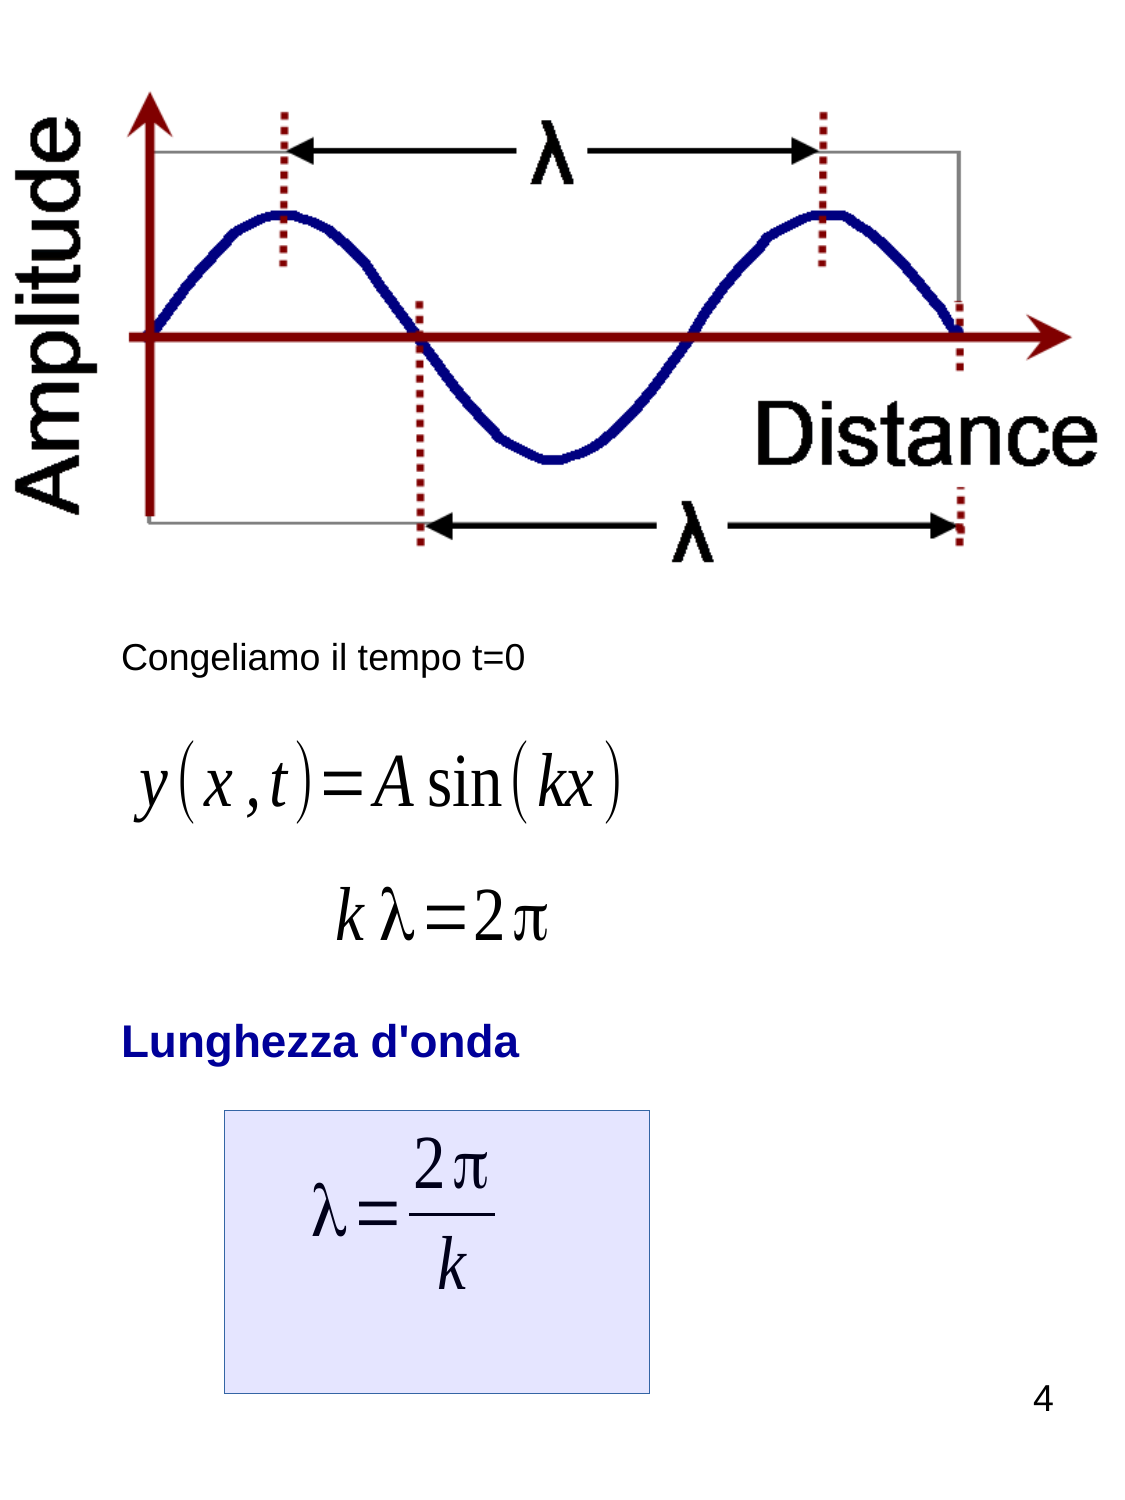

Congeliamo il tempo t=0
Lunghezza d'onda
P17 Onde Generalita'
4